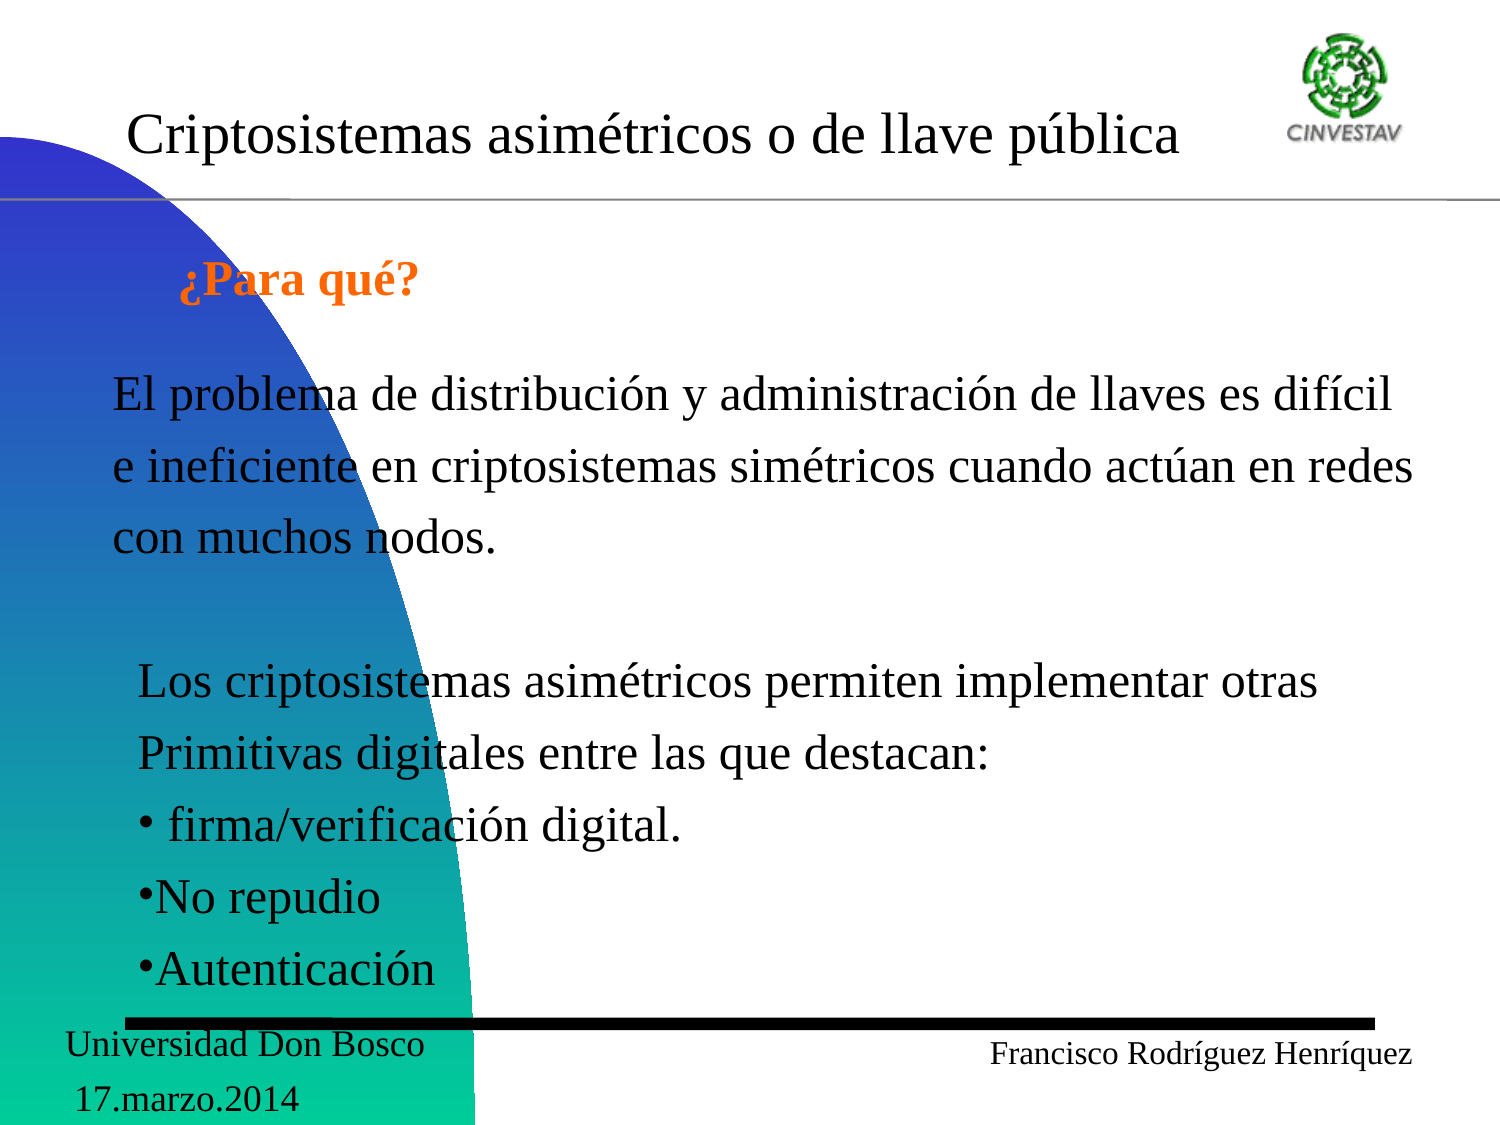

Criptosistemas asimétricos o de llave pública
¿Para qué?
El problema de distribución y administración de llaves es difícil
e ineficiente en criptosistemas simétricos cuando actúan en redes
con muchos nodos.
Los criptosistemas asimétricos permiten implementar otras
Primitivas digitales entre las que destacan:
 firma/verificación digital.
No repudio
Autenticación